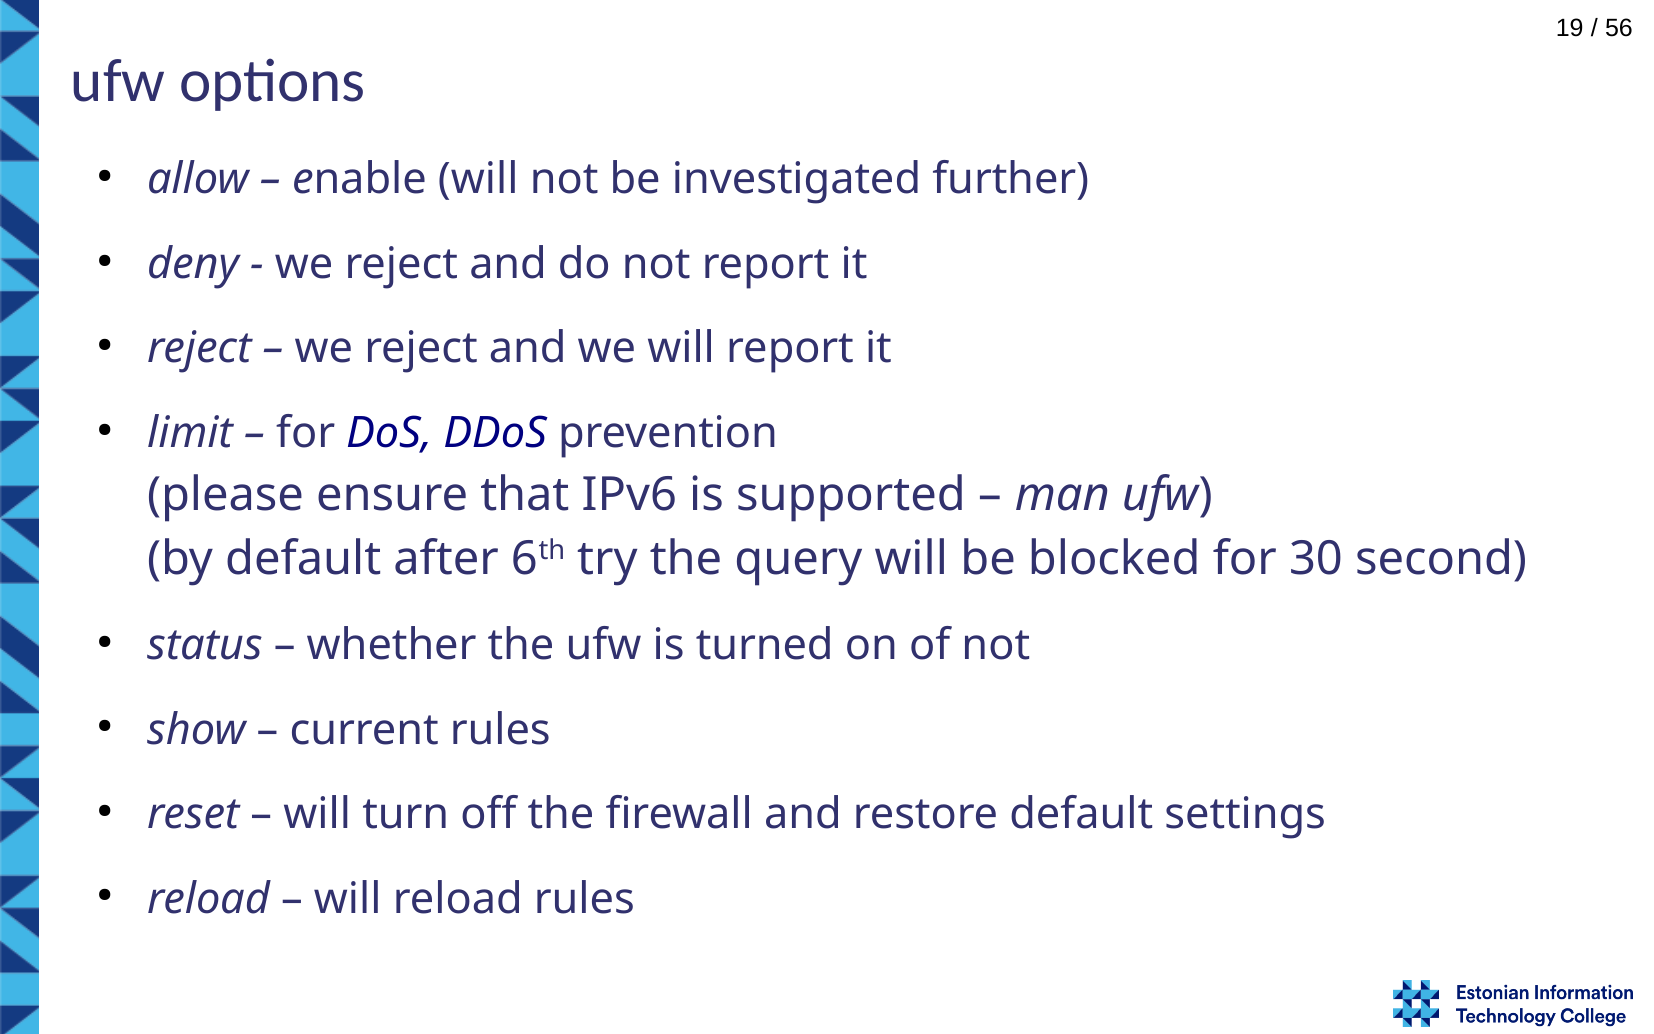

# ufw options
allow – enable (will not be investigated further)
deny - we reject and do not report it
reject – we reject and we will report it
limit – for DoS, DDoS prevention
(please ensure that IPv6 is supported – man ufw)
(by default after 6th try the query will be blocked for 30 second)
status – whether the ufw is turned on of not
show – current rules
reset – will turn off the firewall and restore default settings
reload – will reload rules